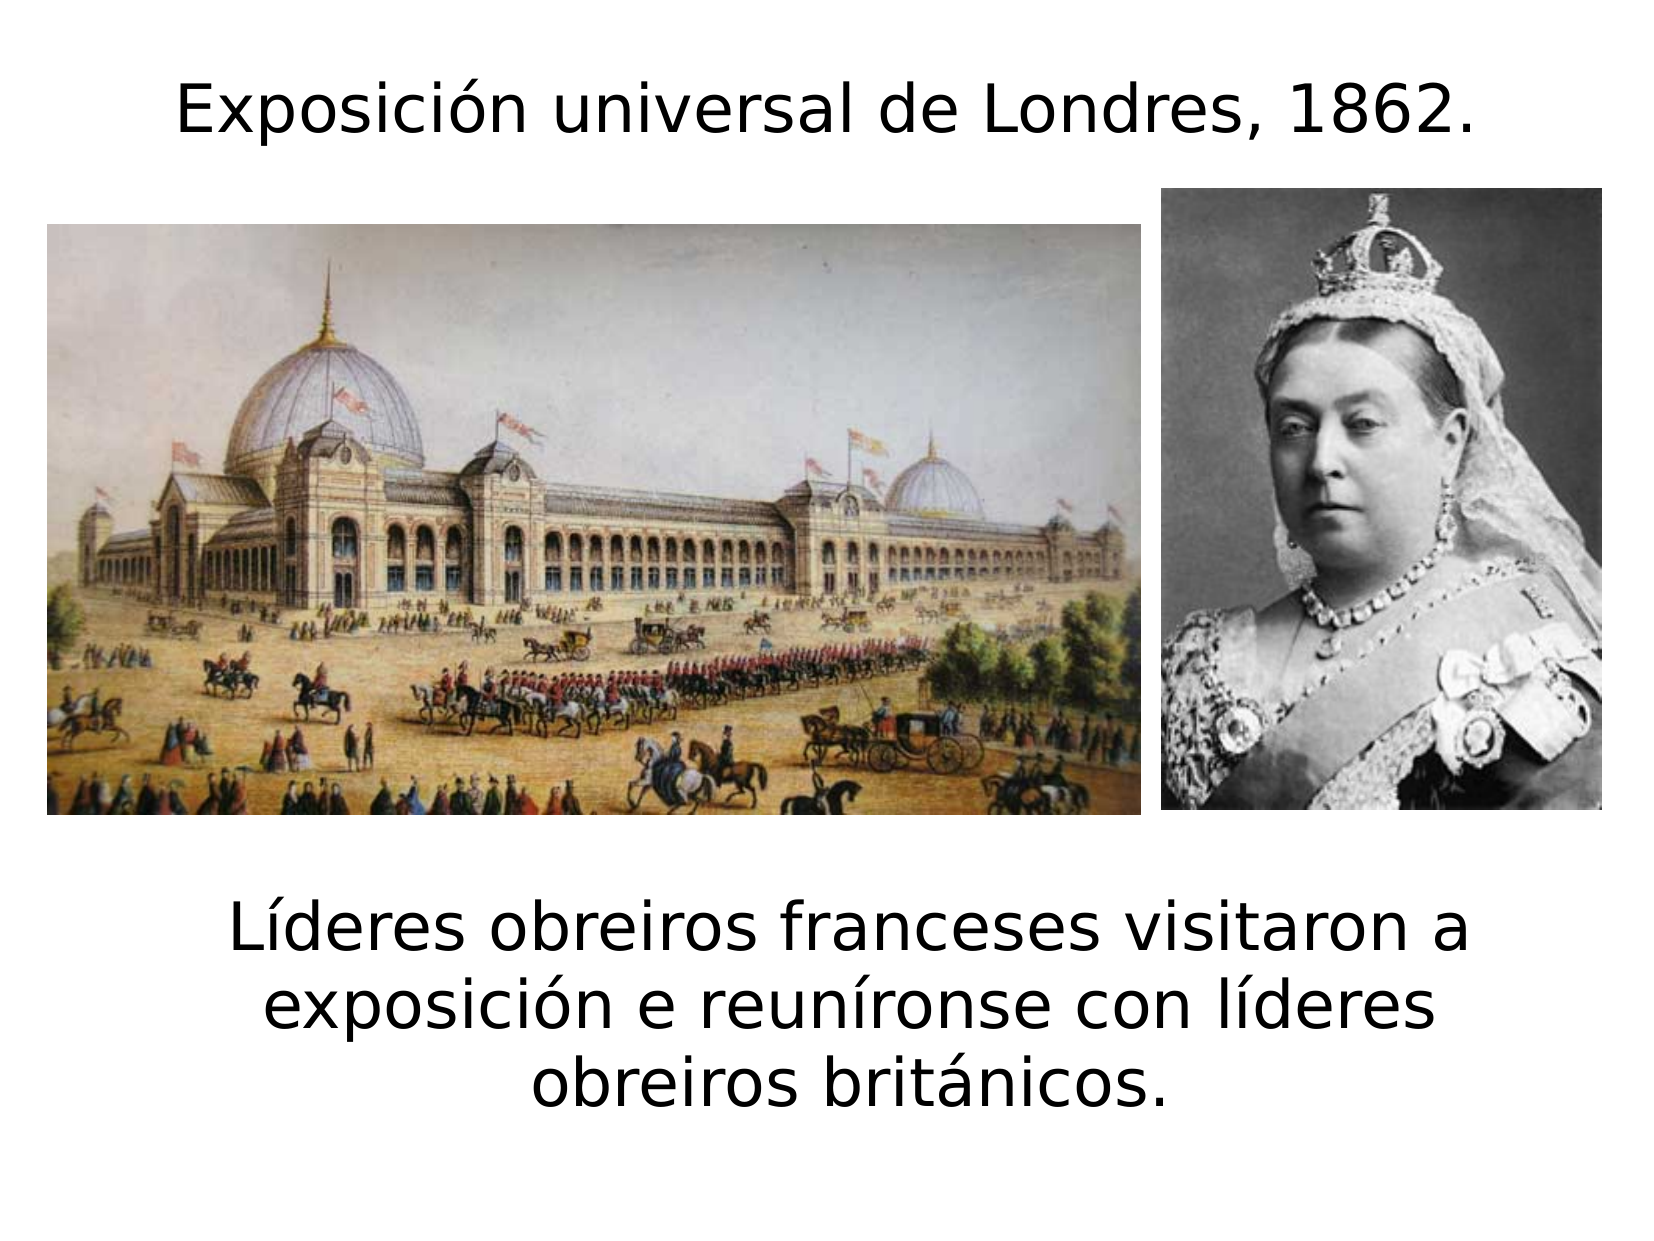

# Exposición universal de Londres, 1862.
Líderes obreiros franceses visitaron a exposición e reuníronse con líderes obreiros británicos.